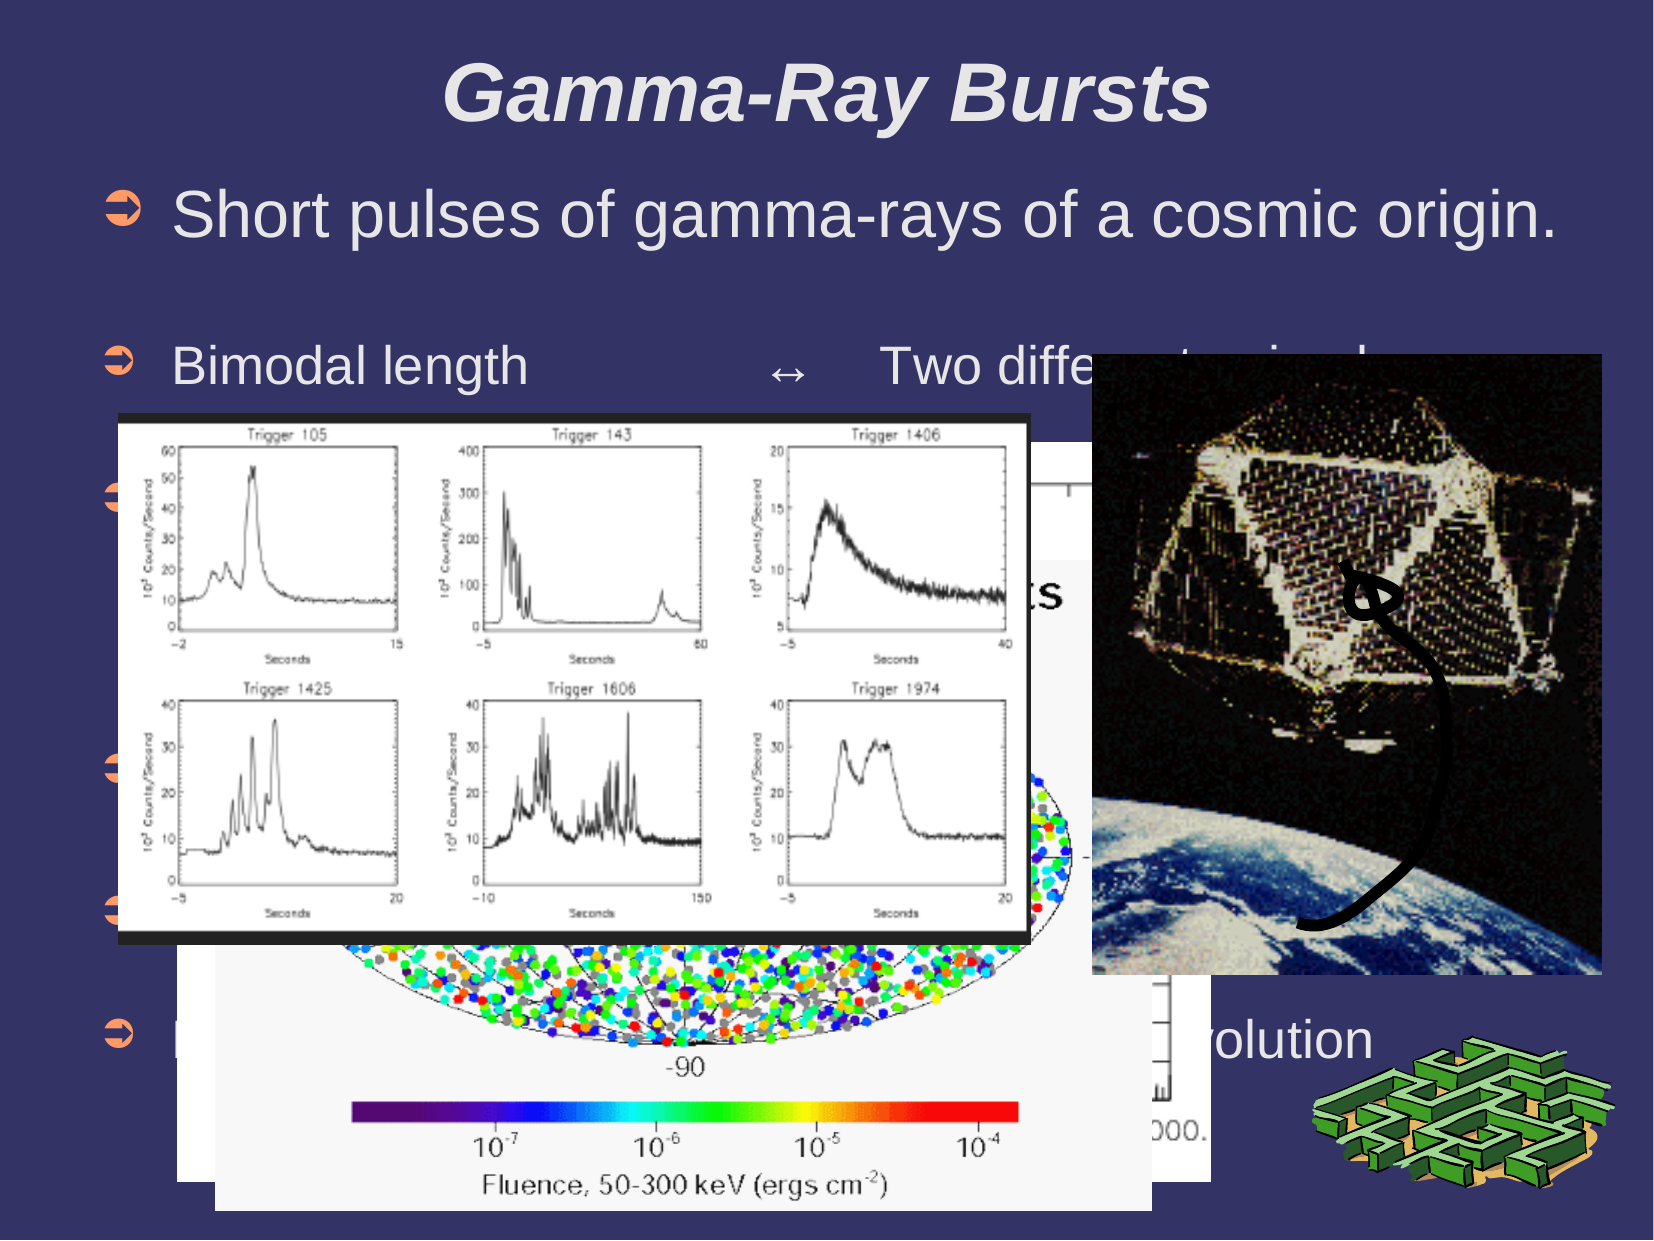

# Gamma-Ray Bursts
Short pulses of gamma-rays of a cosmic origin.
Bimodal length		↔	Two different animals
Isotropic 				↔	Cosmological origin
Afterglows
X-ray				↔	Precise localizations
Optical				↔	Spectroscopy
Radio				↔	Blast wave evolution